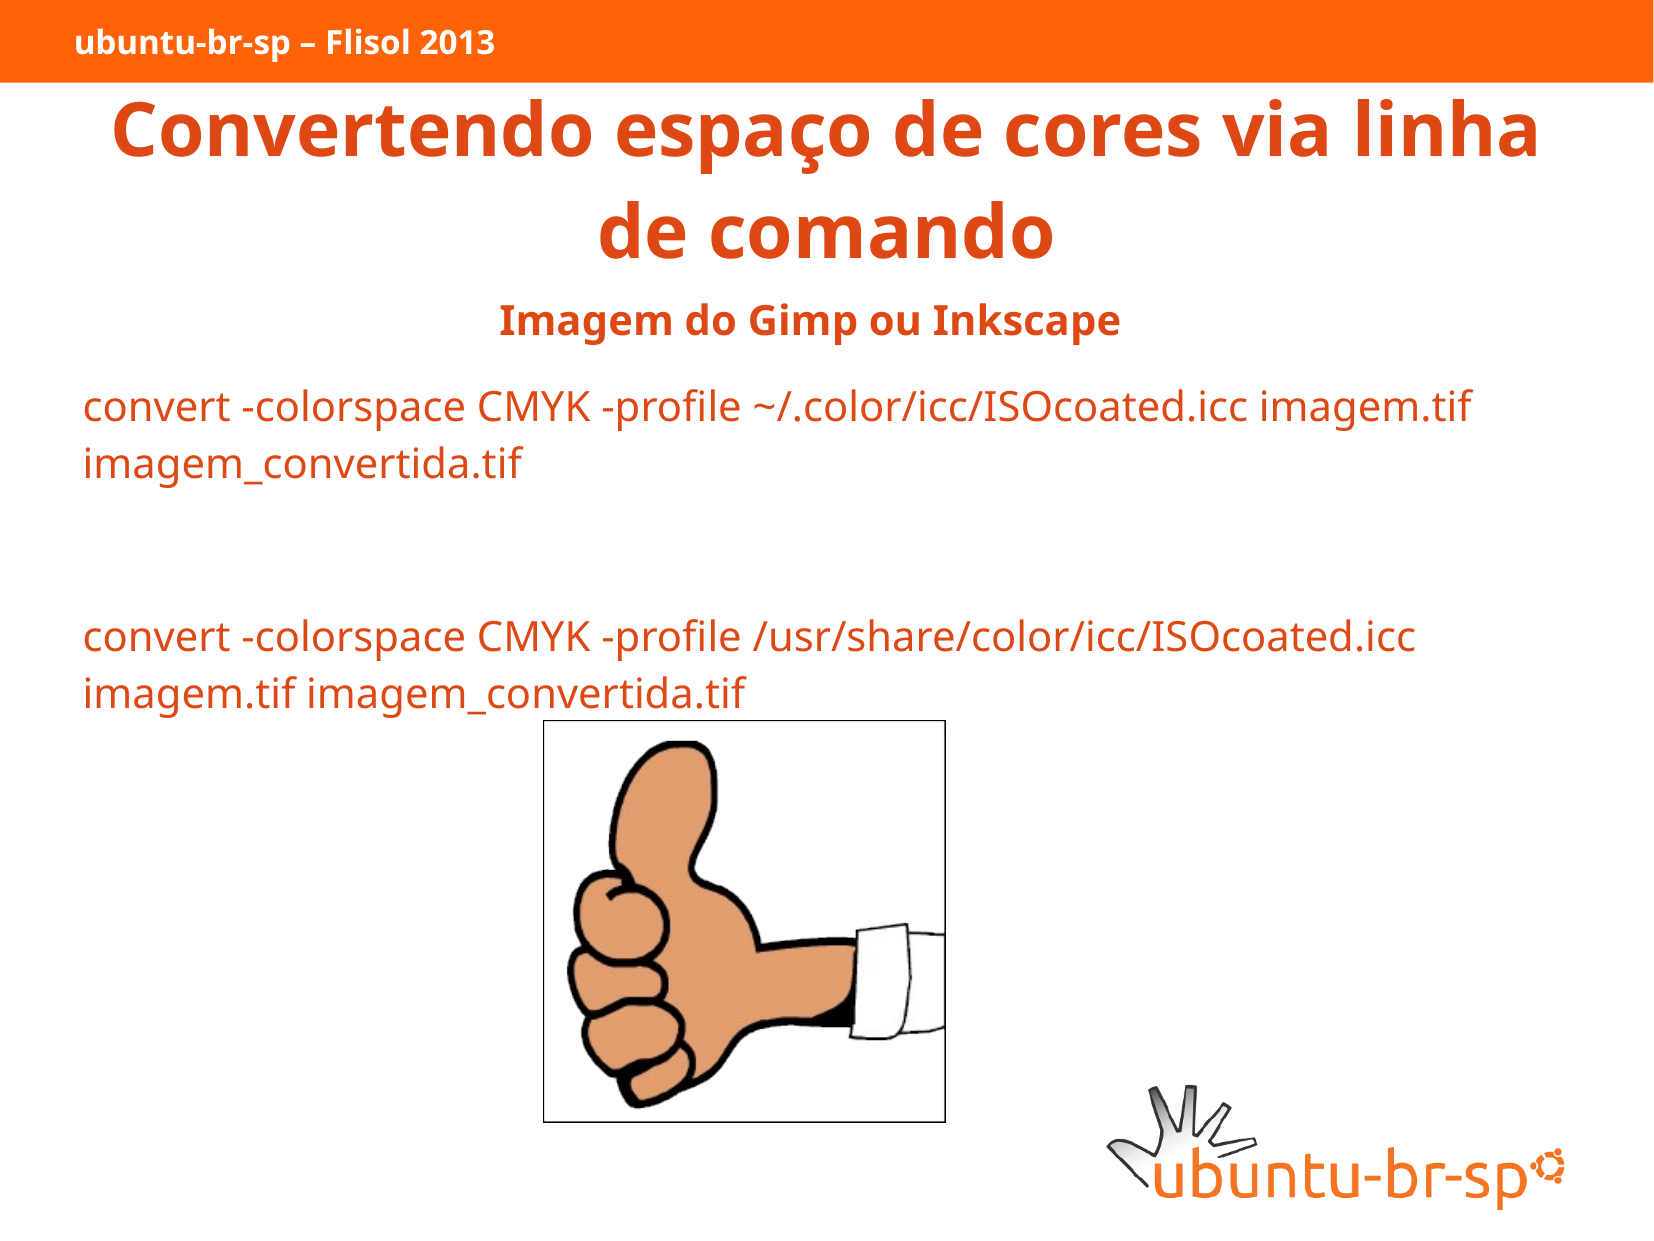

# Convertendo espaço de cores via linha de comando
Imagem do Gimp ou Inkscape
convert -colorspace CMYK -profile ~/.color/icc/ISOcoated.icc imagem.tif imagem_convertida.tif
convert -colorspace CMYK -profile /usr/share/color/icc/ISOcoated.icc imagem.tif imagem_convertida.tif